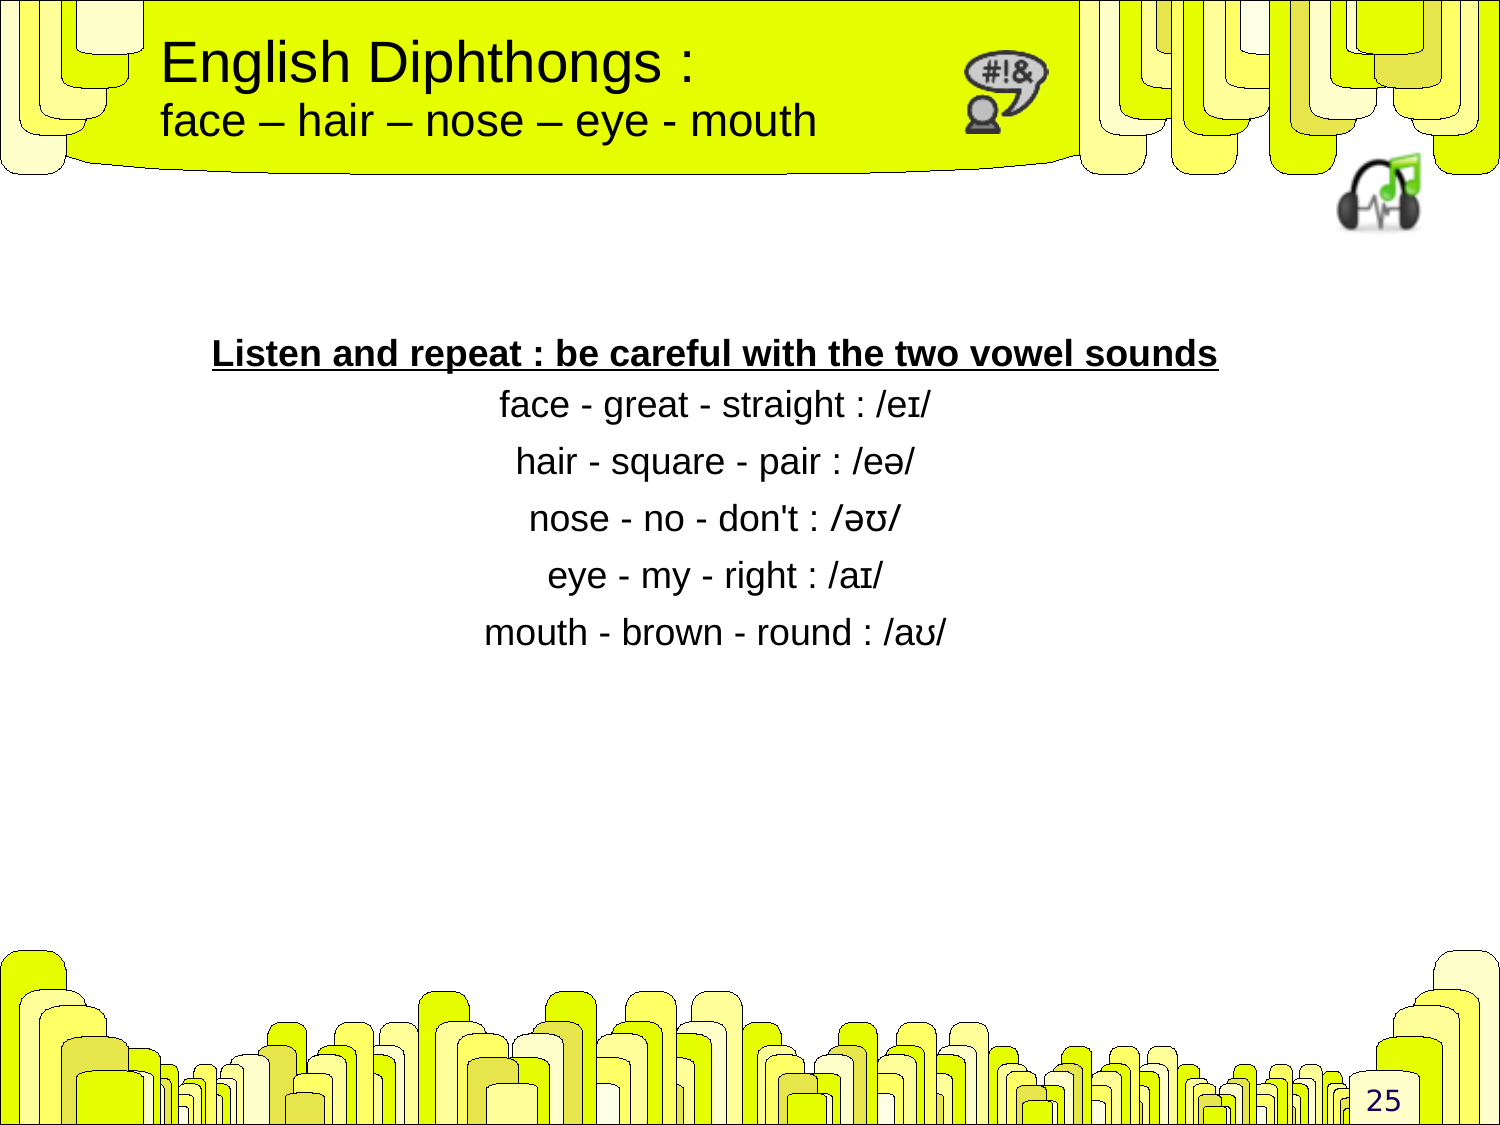

# English Diphthongs : face – hair – nose – eye - mouth
Listen and repeat : be careful with the two vowel sounds
face - great - straight : /eɪ/
hair - square - pair : /eə/
nose - no - don't : /əʊ/
eye - my - right : /aɪ/
mouth - brown - round : /aʊ/